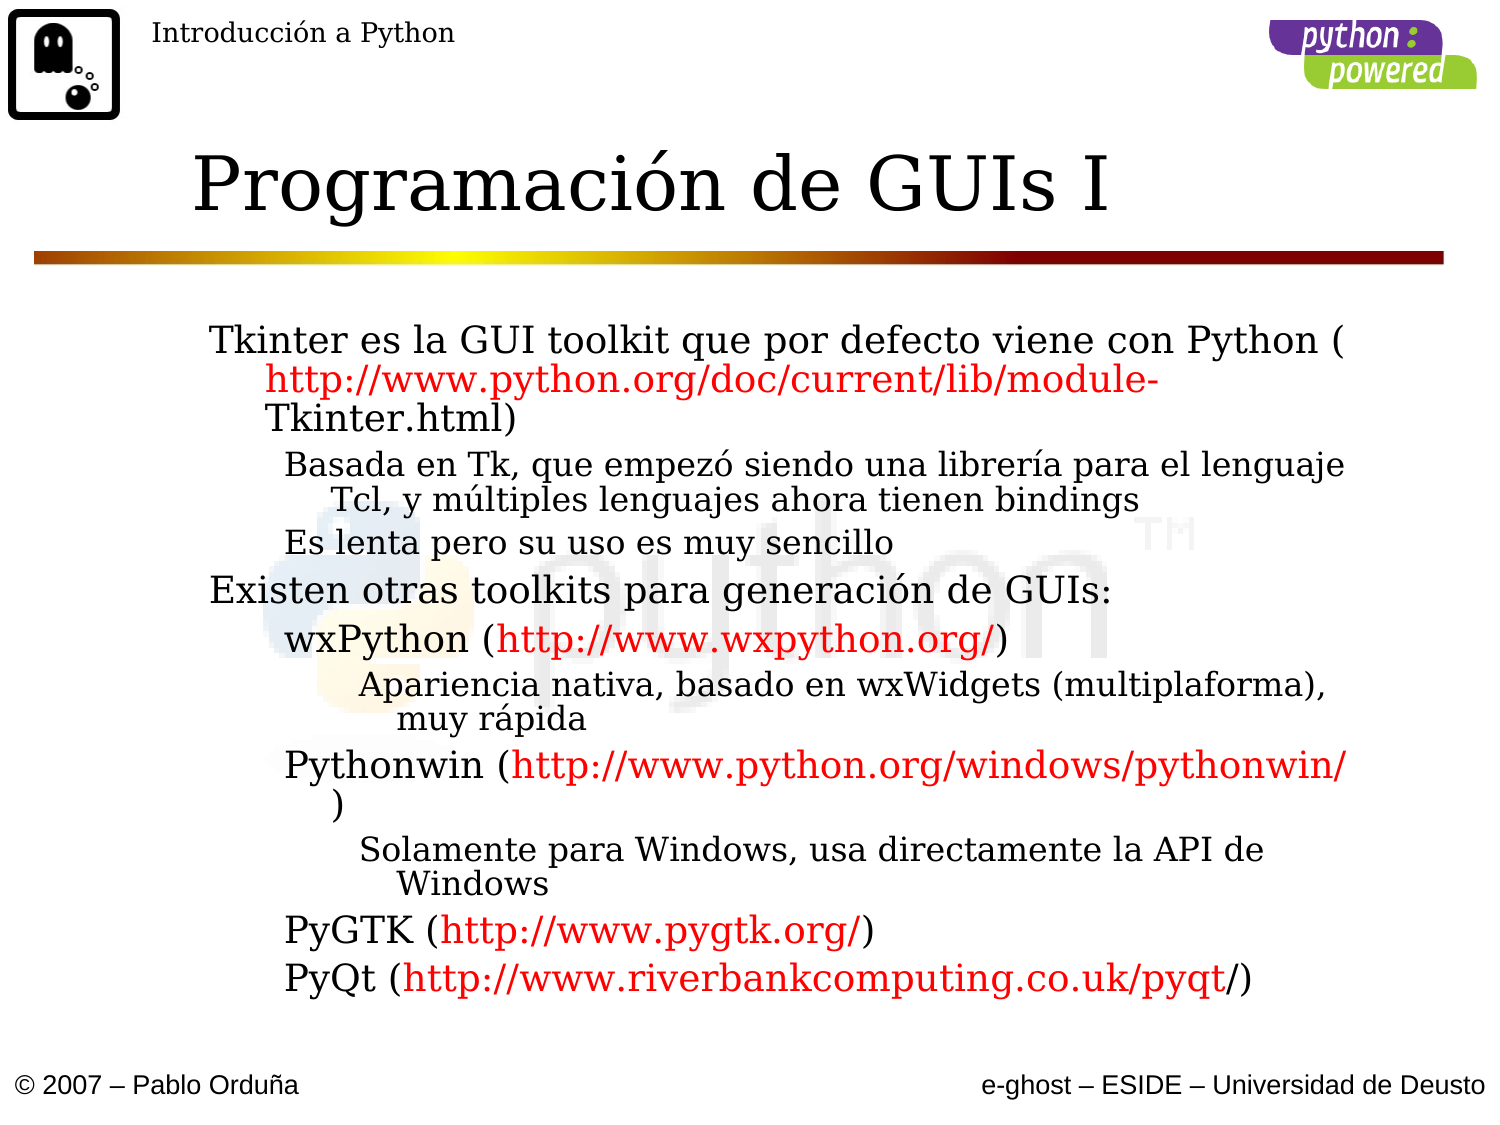

# Programación de GUIs I
Tkinter es la GUI toolkit que por defecto viene con Python (http://www.python.org/doc/current/lib/module-Tkinter.html)
Basada en Tk, que empezó siendo una librería para el lenguaje Tcl, y múltiples lenguajes ahora tienen bindings
Es lenta pero su uso es muy sencillo
Existen otras toolkits para generación de GUIs:
wxPython (http://www.wxpython.org/)
Apariencia nativa, basado en wxWidgets (multiplaforma), muy rápida
Pythonwin (http://www.python.org/windows/pythonwin/)
Solamente para Windows, usa directamente la API de Windows
PyGTK (http://www.pygtk.org/)
PyQt (http://www.riverbankcomputing.co.uk/pyqt/)